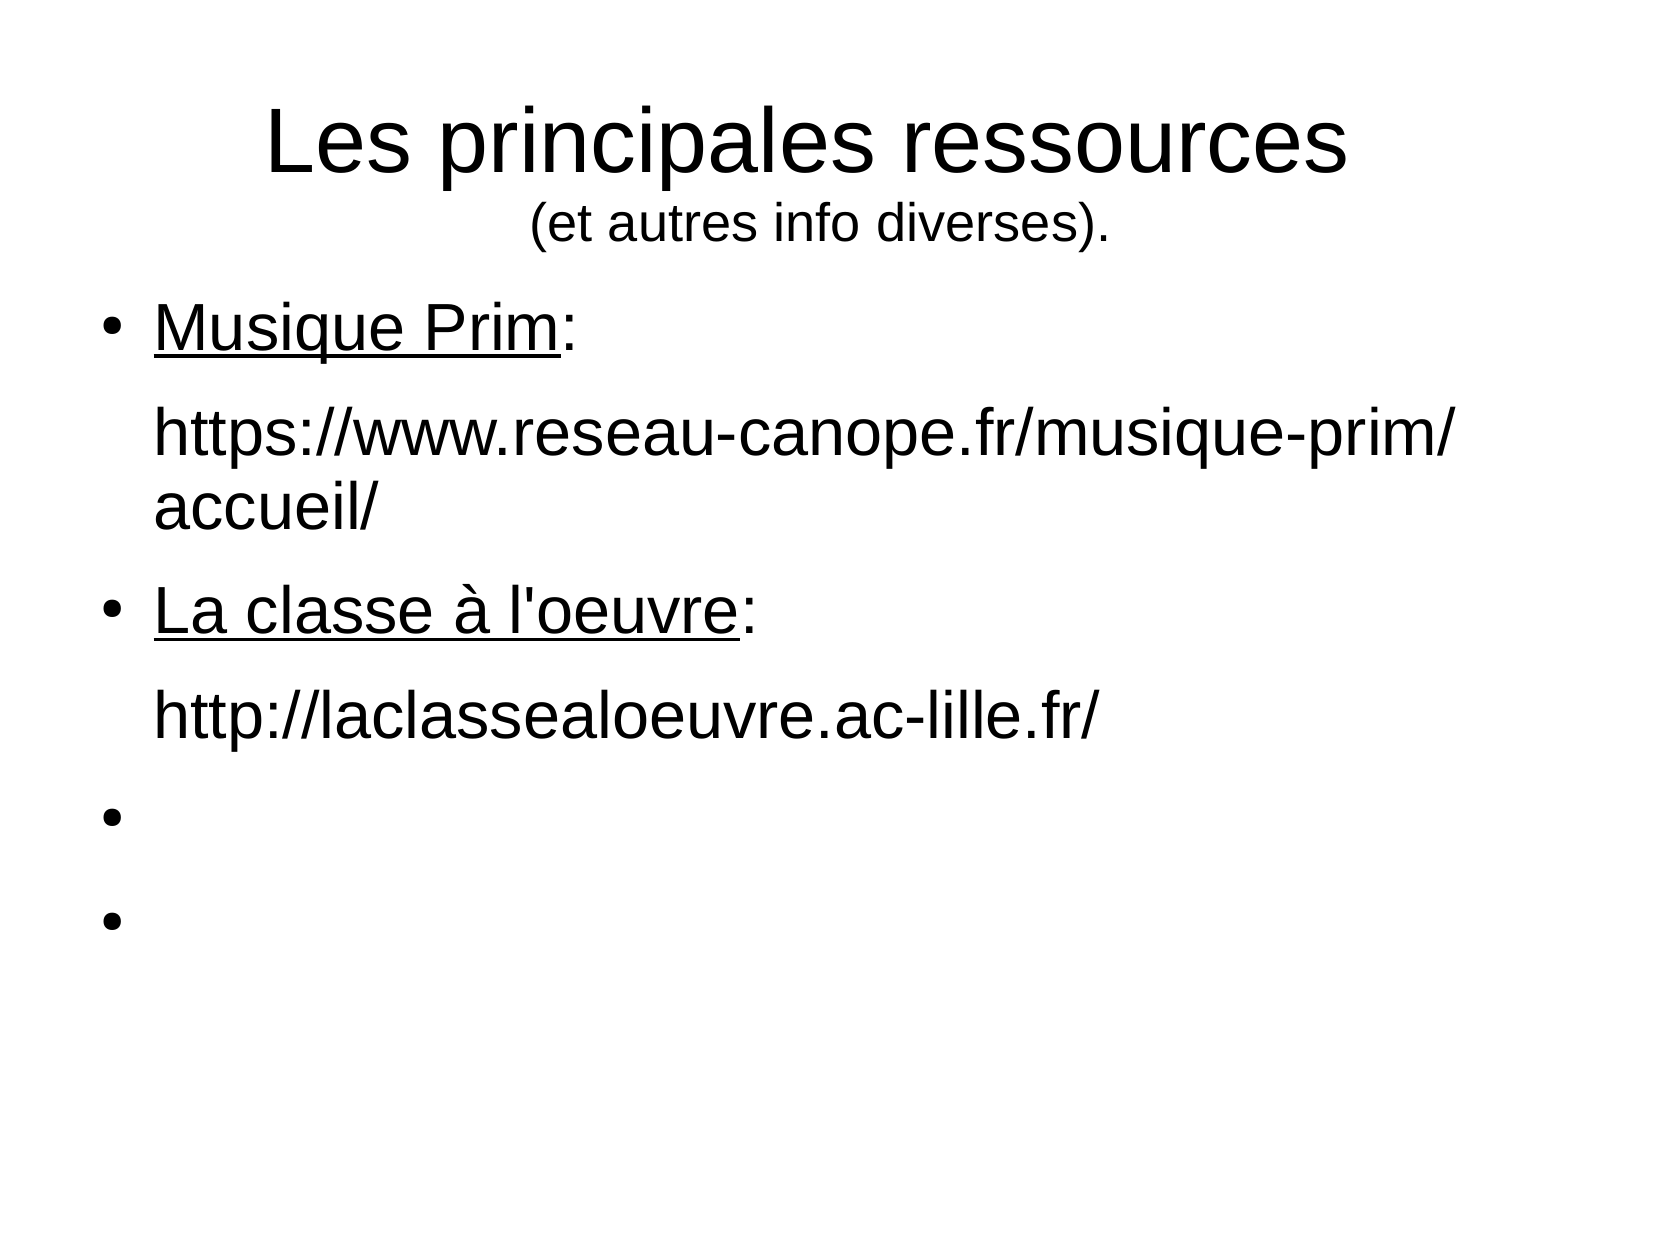

# Les principales ressources (et autres info diverses).
Musique Prim:
https://www.reseau-canope.fr/musique-prim/accueil/
La classe à l'oeuvre:
http://laclassealoeuvre.ac-lille.fr/